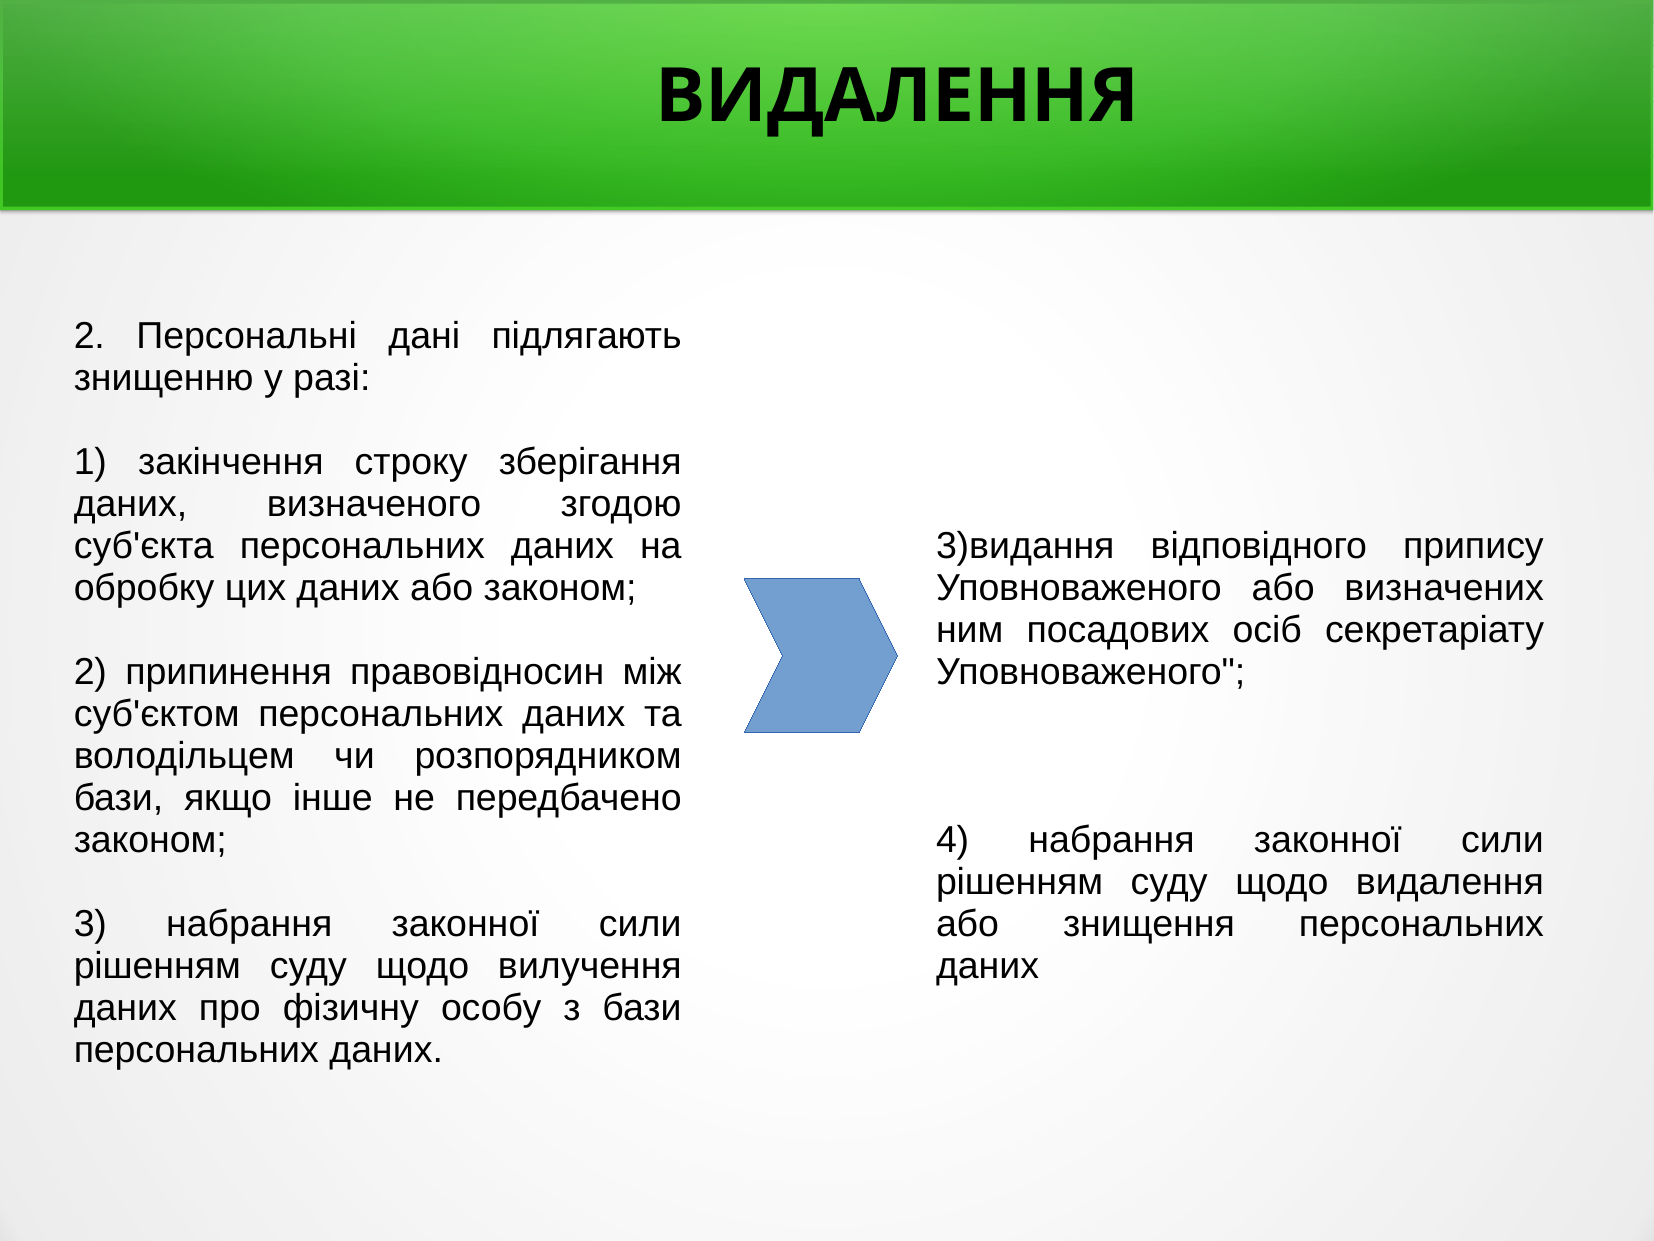

ВИДАЛЕННЯ
2. Персональні дані підлягають знищенню у разі:
1) закінчення строку зберігання даних, визначеного згодою суб'єкта персональних даних на обробку цих даних або законом;
2) припинення правовідносин між суб'єктом персональних даних та володільцем чи розпорядником бази, якщо інше не передбачено законом;
3) набрання законної сили рішенням суду щодо вилучення даних про фізичну особу з бази персональних даних.
3)видання відповідного припису Уповноваженого або визначених ним посадових осіб секретаріату Уповноваженого";
4) набрання законної сили рішенням суду щодо видалення або знищення персональних даних